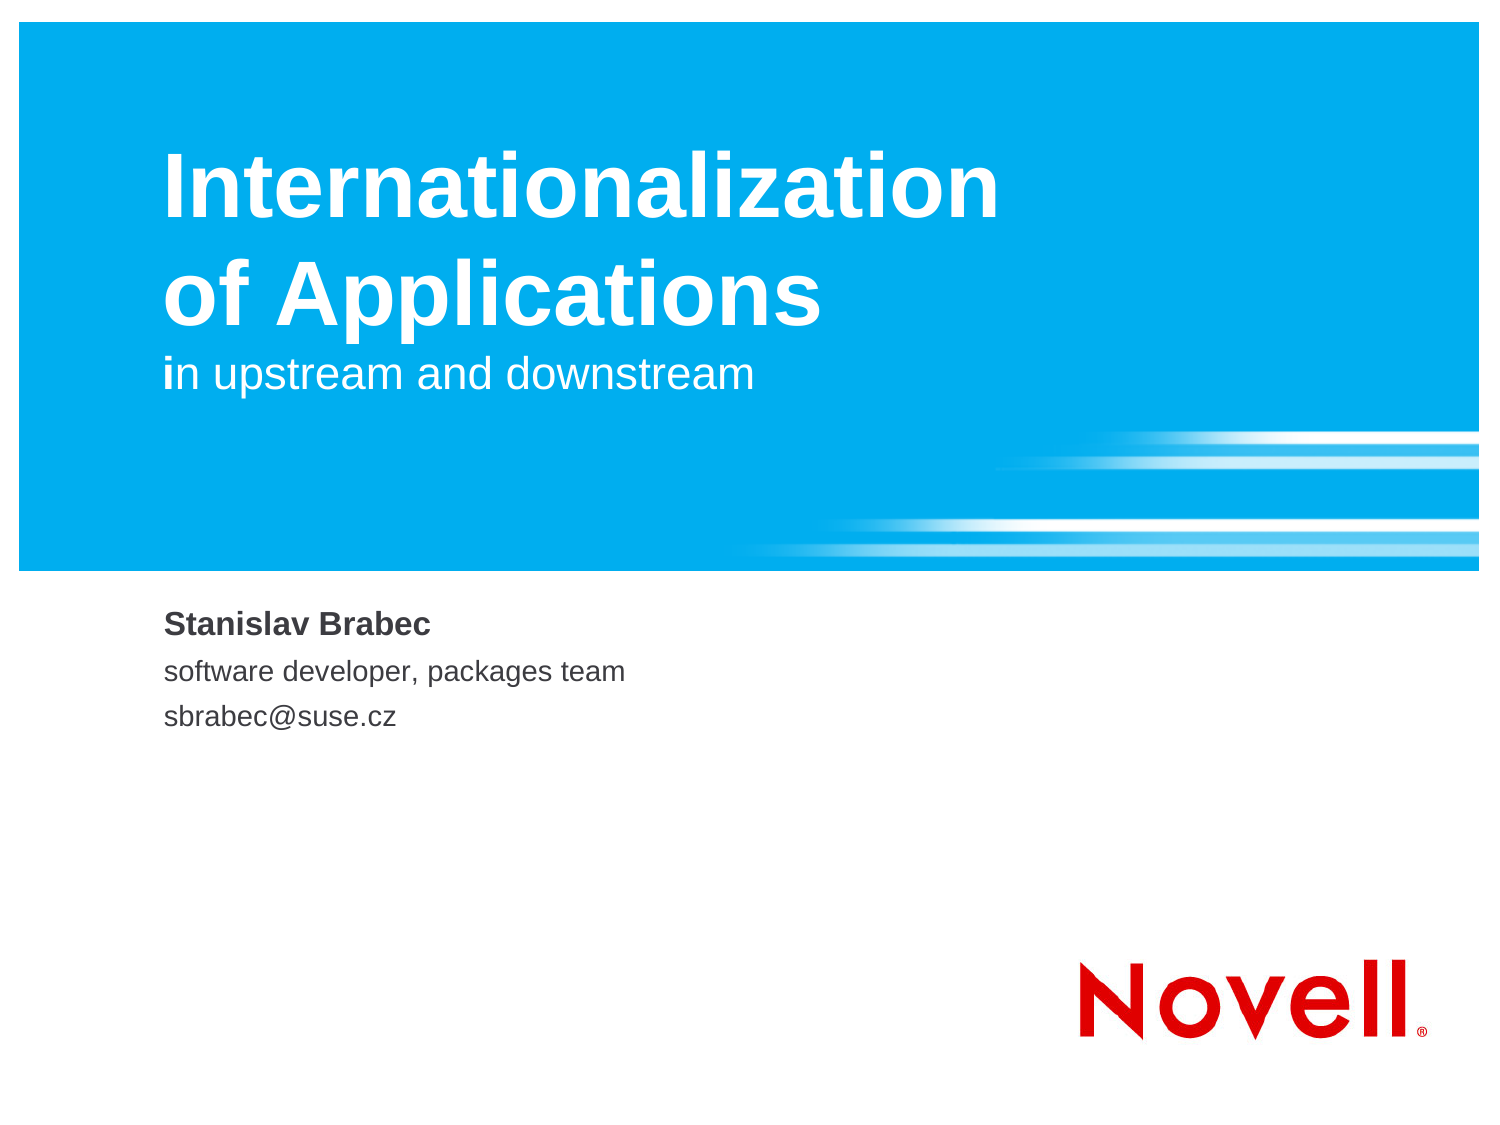

# Internationalization of Applications in upstream and downstream
Stanislav Brabec
software developer, packages team
sbrabec@suse.cz